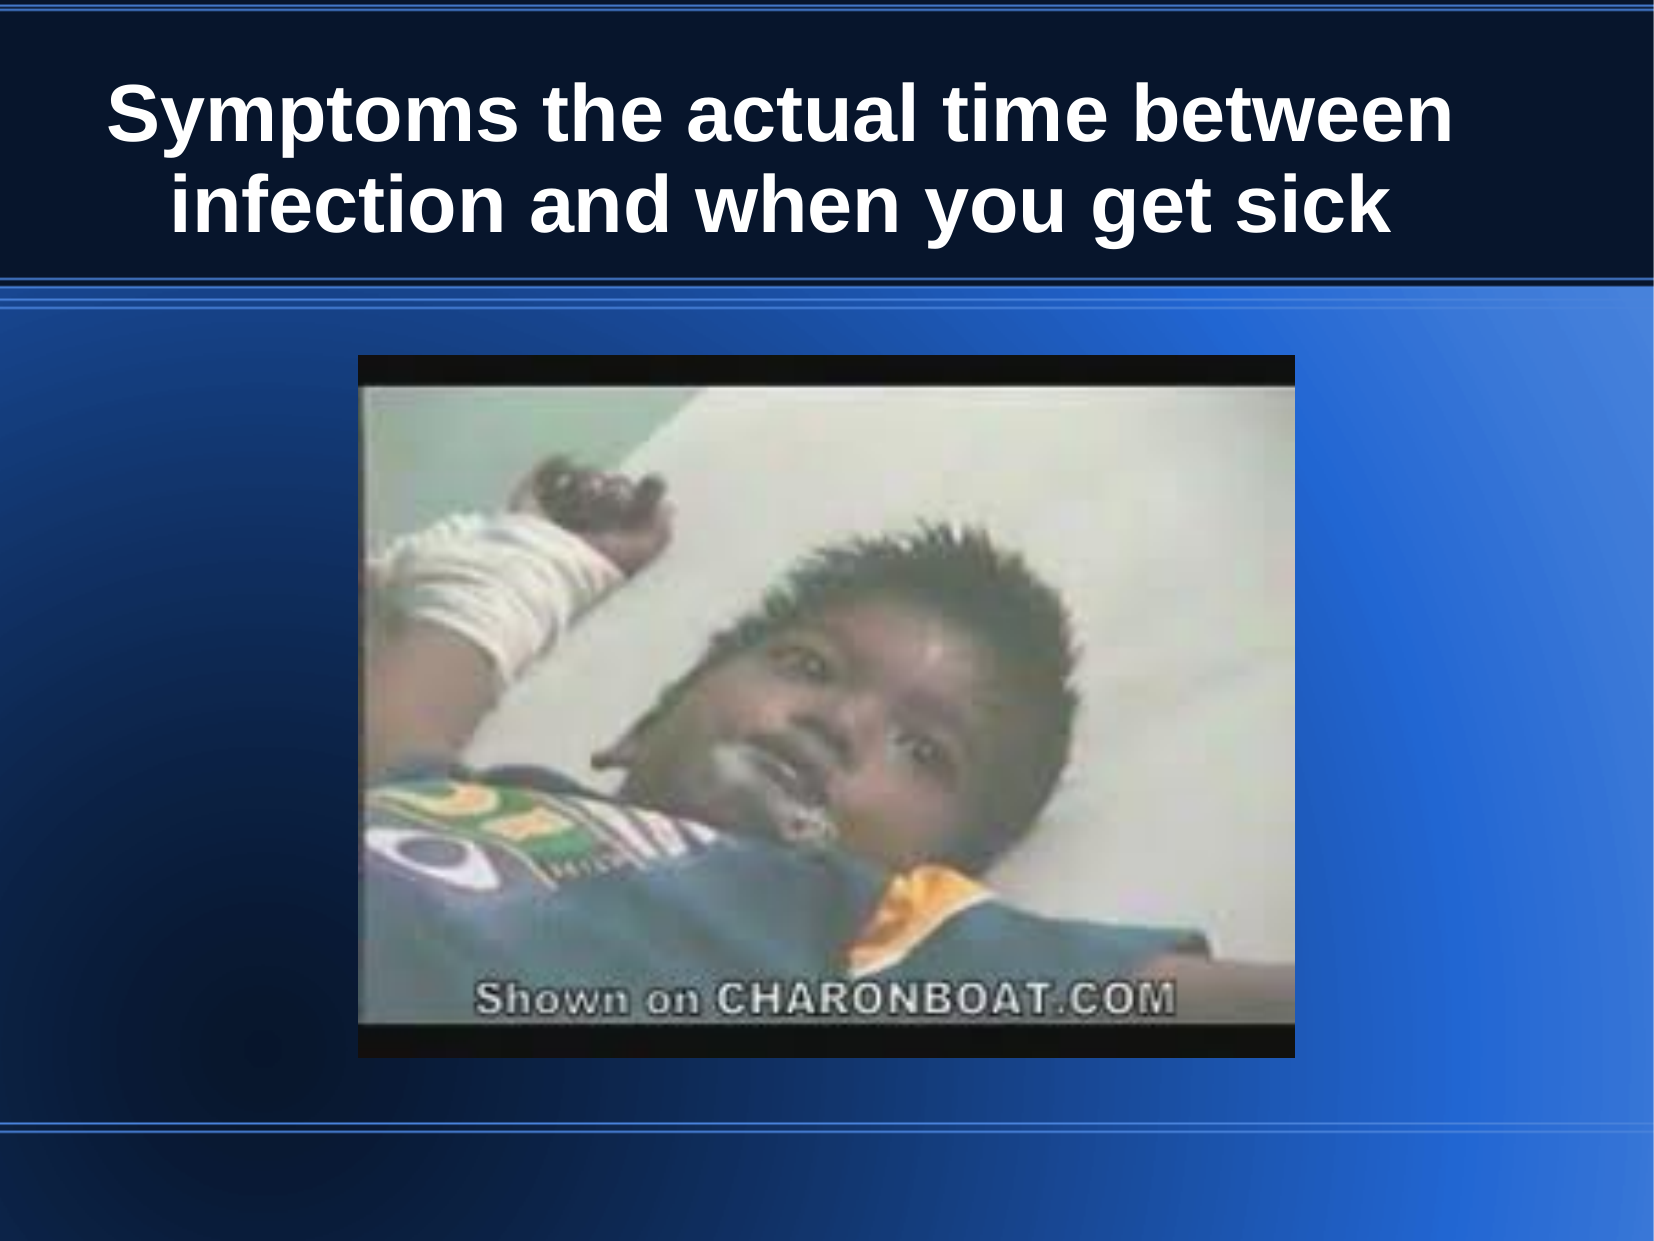

# Symptoms the actual time between infection and when you get sick